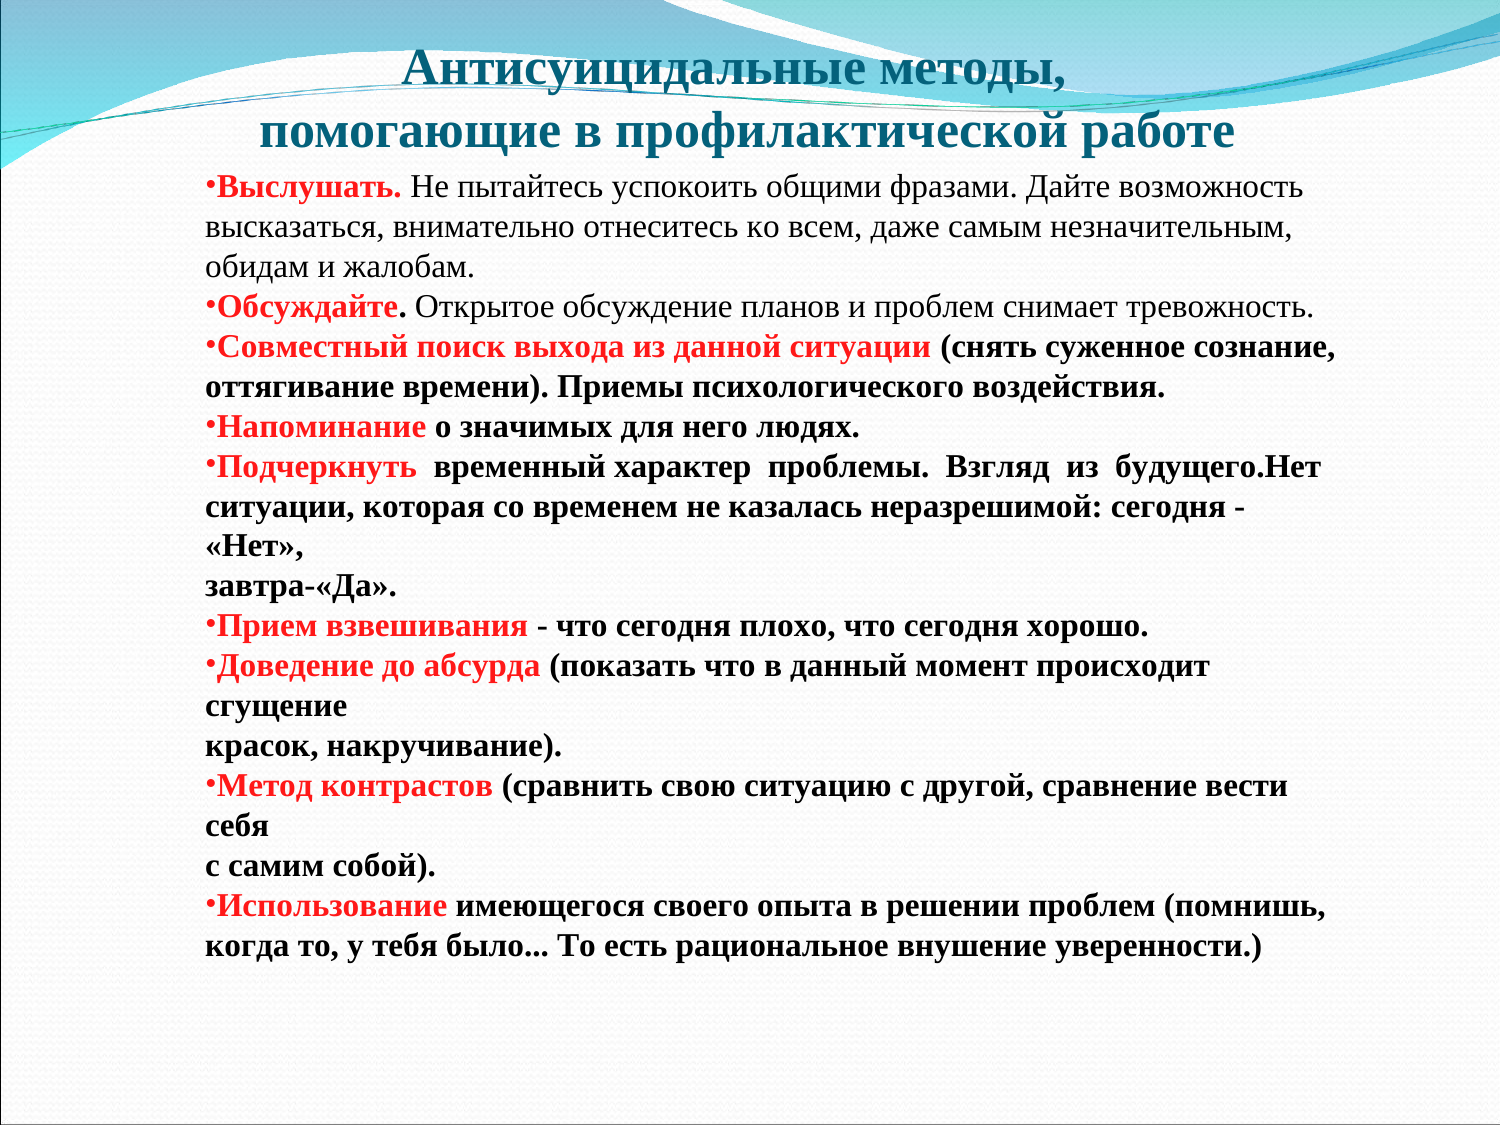

Выслушать. Не пытайтесь успокоить общими фразами. Дайте возможность
высказаться, внимательно отнеситесь ко всем, даже самым незначительным,
обидам и жалобам.
Обсуждайте. Открытое обсуждение планов и проблем снимает тревожность.
Совместный поиск выхода из данной ситуации (снять суженное сознание,
оттягивание времени). Приемы психологического воздействия.
Напоминание о значимых для него людях.
Подчеркнуть временный характер проблемы. Взгляд из будущего.Нет
ситуации, которая со временем не казалась неразрешимой: сегодня - «Нет»,
завтра-«Да».
Прием взвешивания - что сегодня плохо, что сегодня хорошо.
Доведение до абсурда (показать что в данный момент происходит сгущение
красок, накручивание).
Метод контрастов (сравнить свою ситуацию с другой, сравнение вести себя
с самим собой).
Использование имеющегося своего опыта в решении проблем (помнишь,
когда то, у тебя было... То есть рациональное внушение уверенности.)
# Антисуицидальные методы, помогающие в профилактической работе